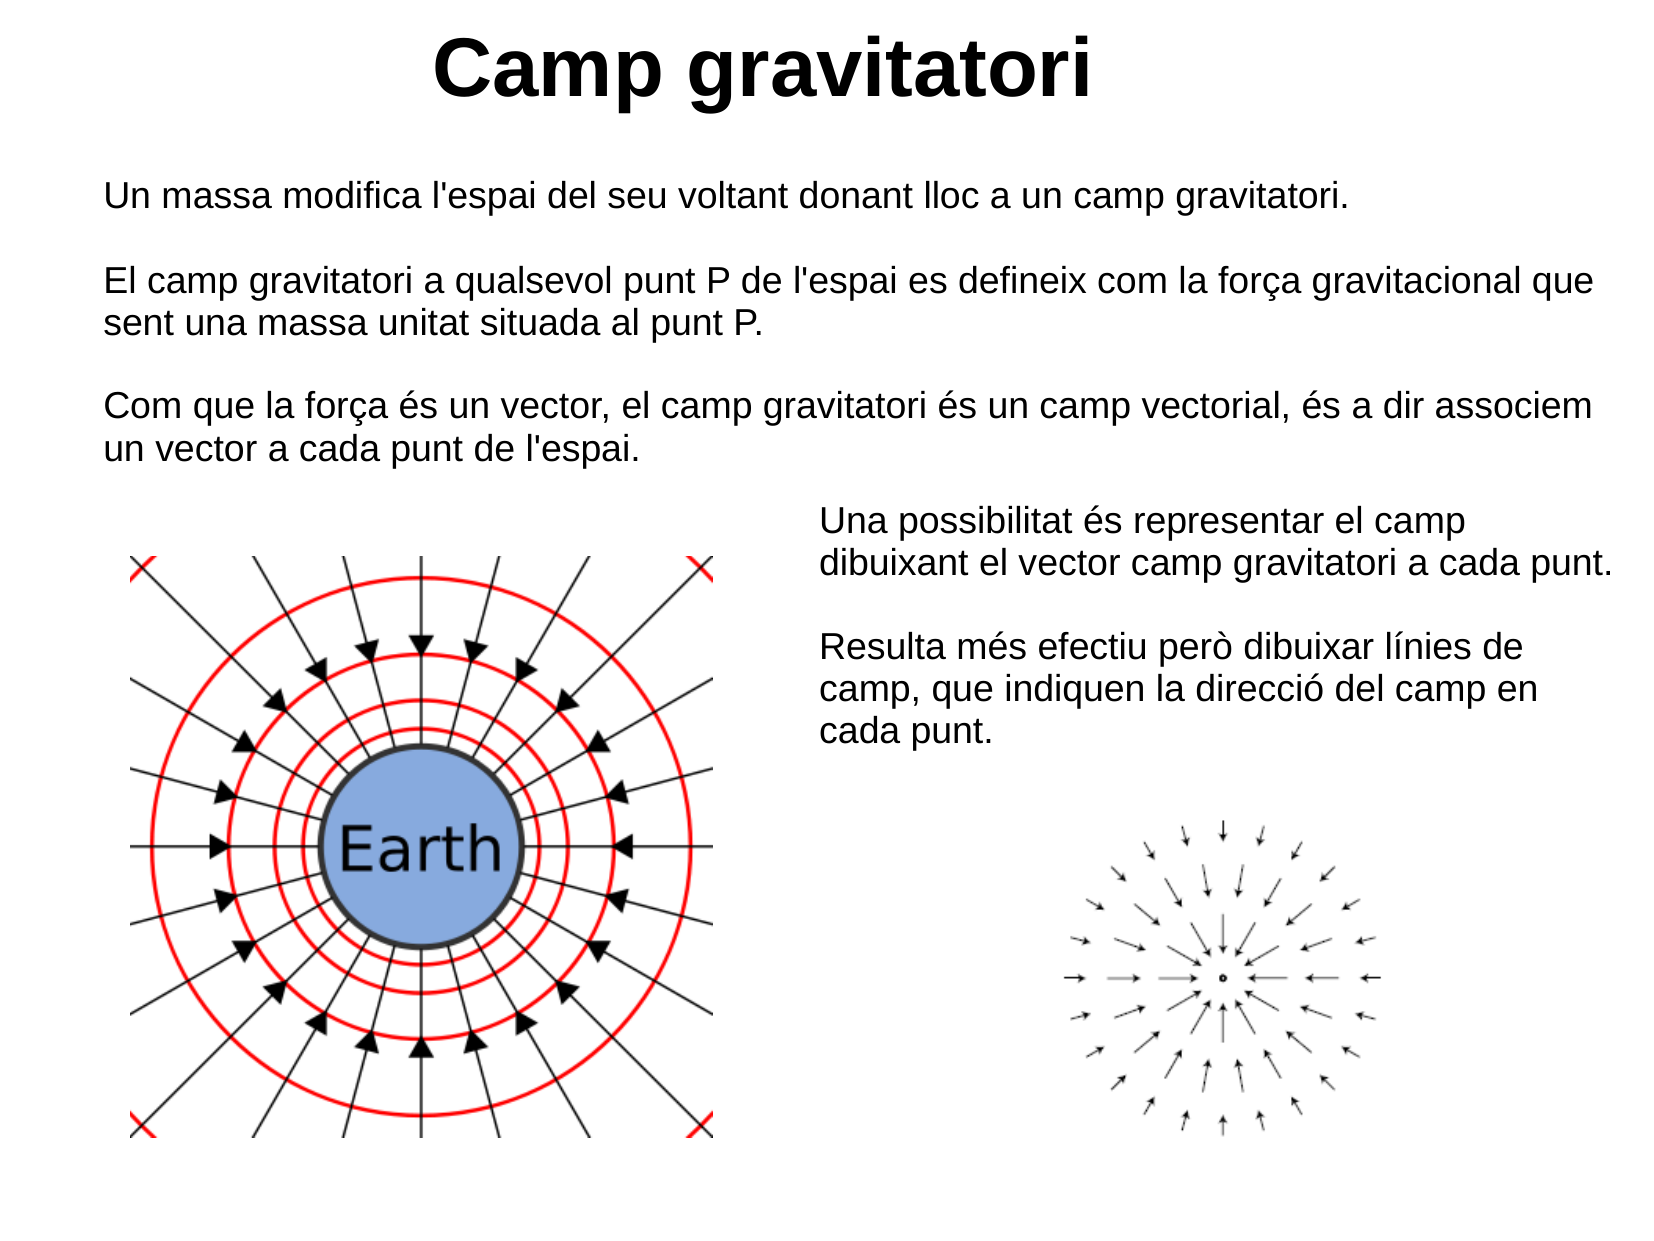

Camp gravitatori
Un massa modifica l'espai del seu voltant donant lloc a un camp gravitatori.
El camp gravitatori a qualsevol punt P de l'espai es defineix com la força gravitacional que sent una massa unitat situada al punt P.
Com que la força és un vector, el camp gravitatori és un camp vectorial, és a dir associem un vector a cada punt de l'espai.
Una possibilitat és representar el camp dibuixant el vector camp gravitatori a cada punt.
Resulta més efectiu però dibuixar línies de camp, que indiquen la direcció del camp en cada punt.